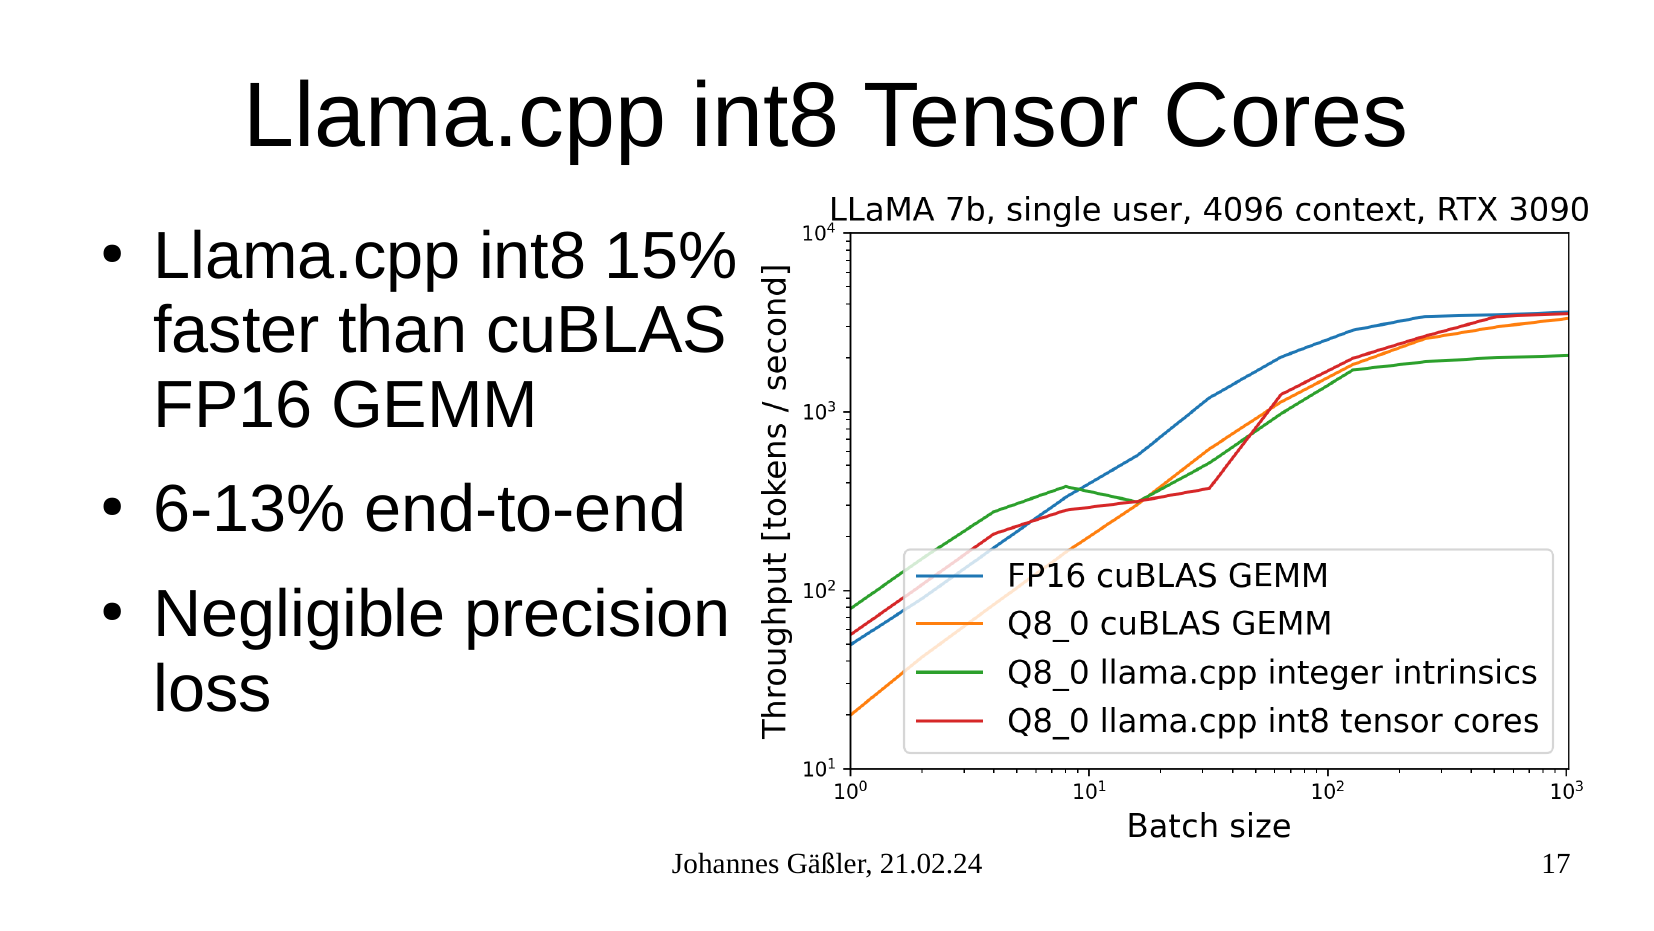

# Llama.cpp int8 Tensor Cores
Llama.cpp int8 15%
faster than cuBLAS
FP16 GEMM
6-13% end-to-end
Negligible precision
loss
Johannes Gäßler, 21.02.24
17